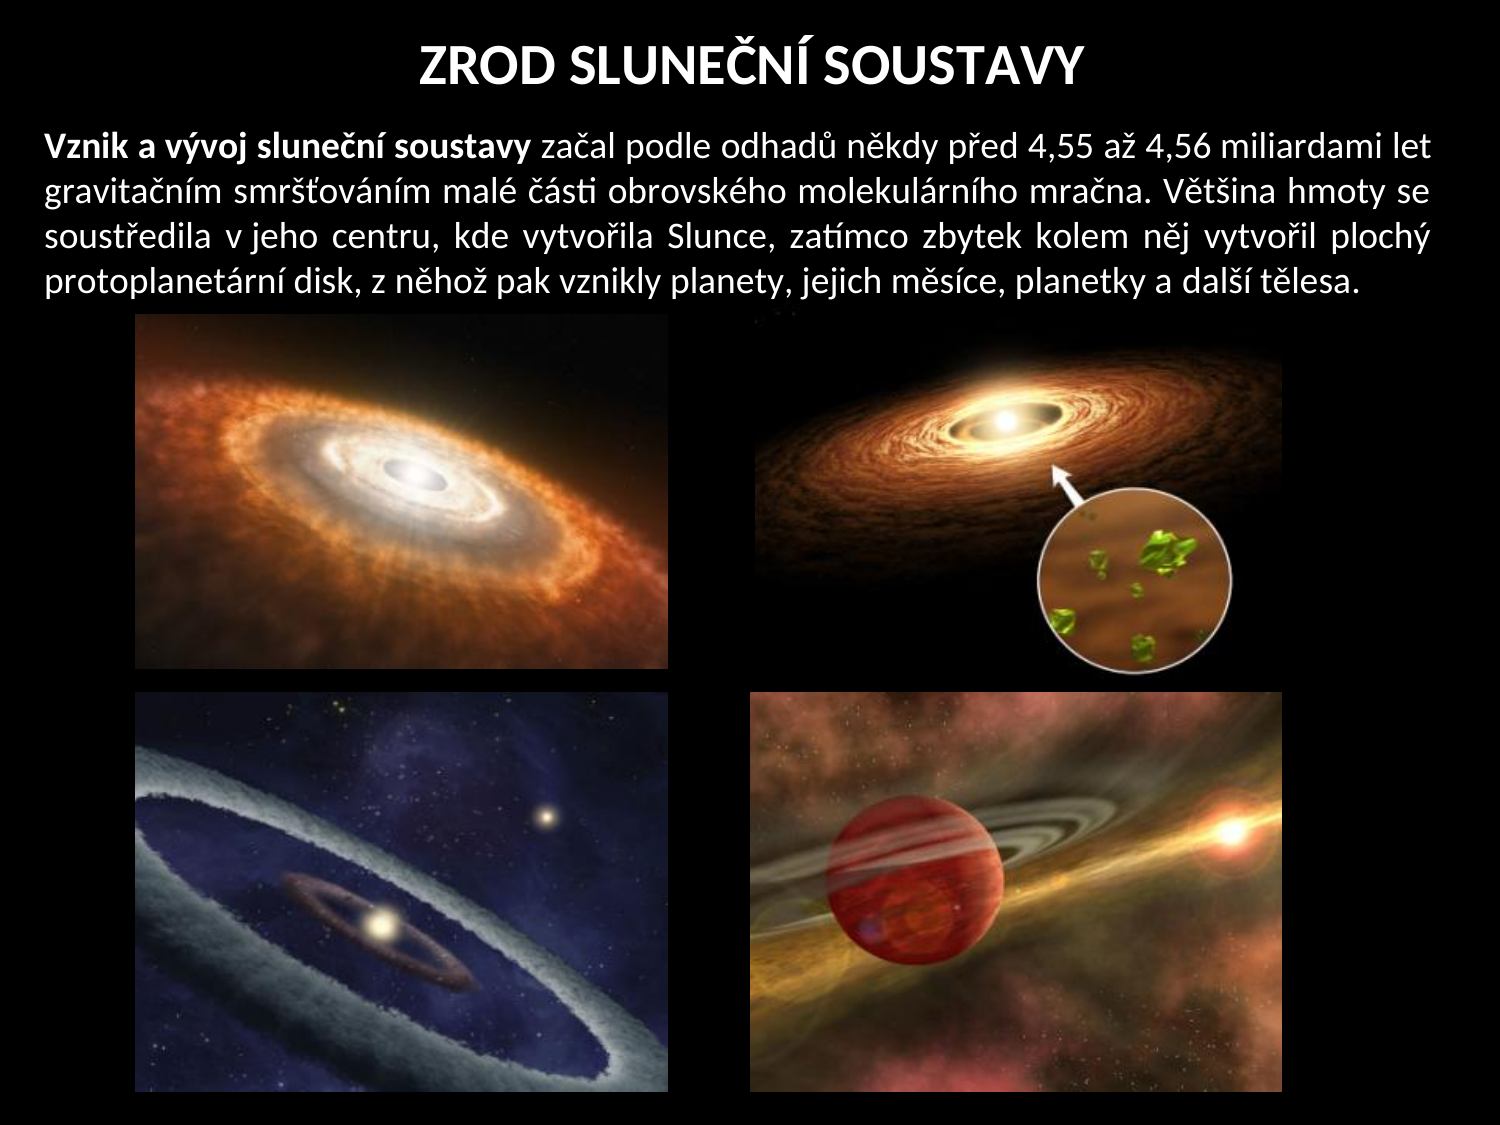

ZROD SLUNEČNÍ SOUSTAVY
Vznik a vývoj sluneční soustavy začal podle odhadů někdy před 4,55 až 4,56 miliardami let gravitačním smršťováním malé části obrovského molekulárního mračna. Většina hmoty se soustředila v jeho centru, kde vytvořila Slunce, zatímco zbytek kolem něj vytvořil plochý protoplanetární disk, z něhož pak vznikly planety, jejich měsíce, planetky a další tělesa.